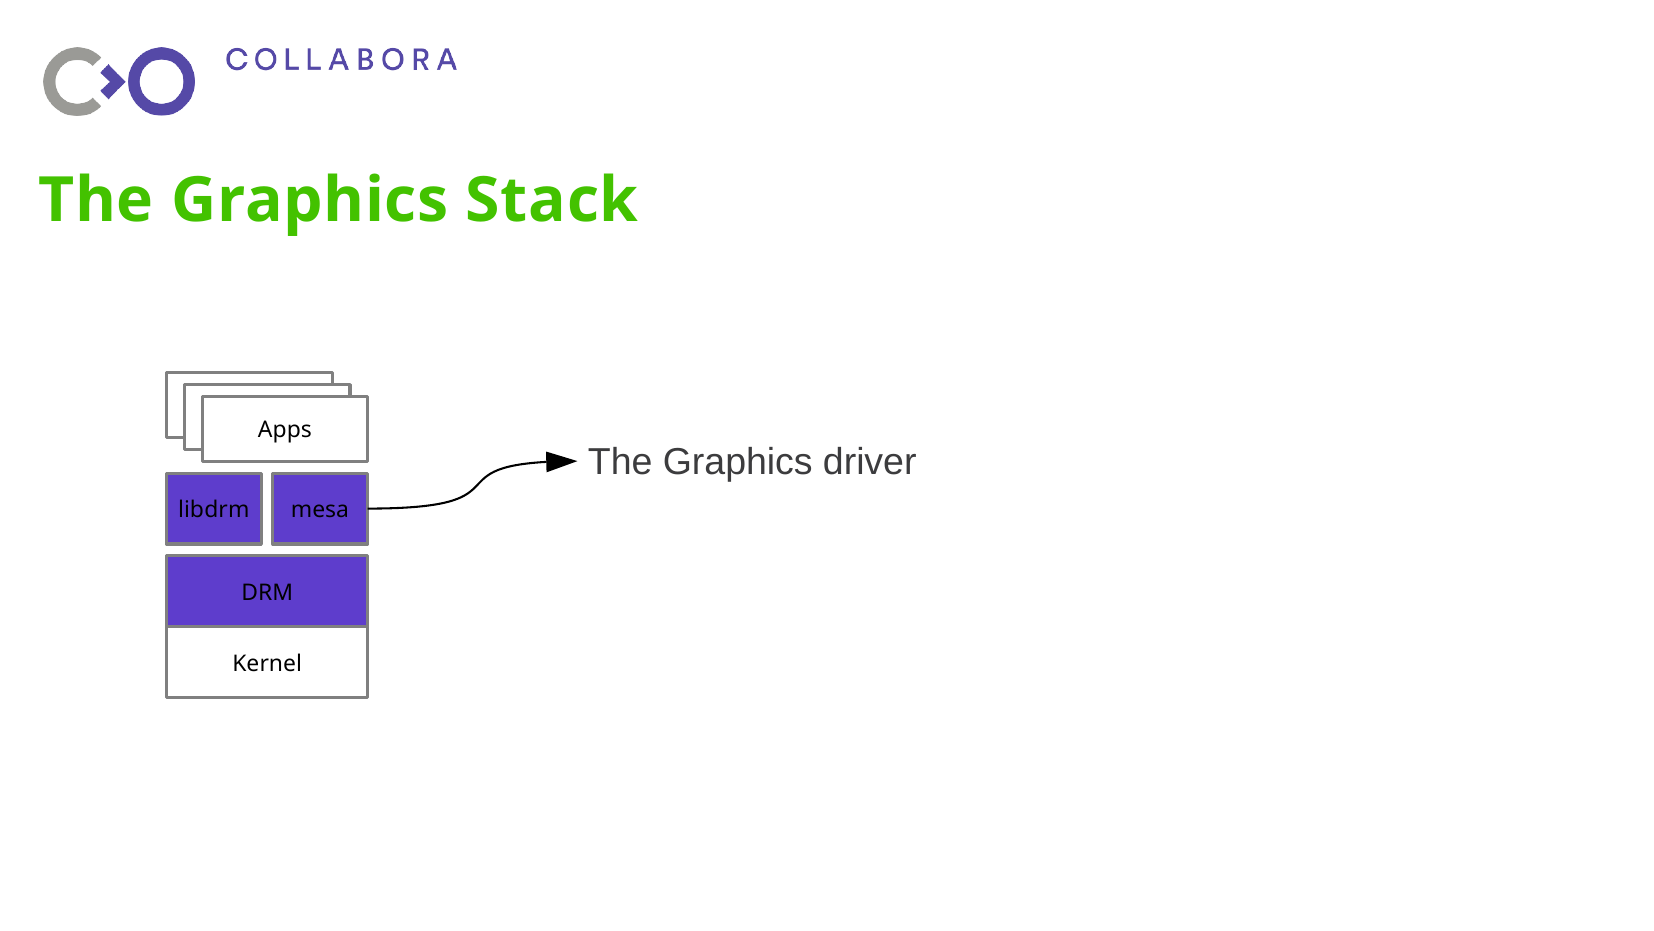

# The Graphics Stack
Subtitle Karla regular
28pt
Apps
 The Graphics driver
libdrm
mesa
DRM
Kernel